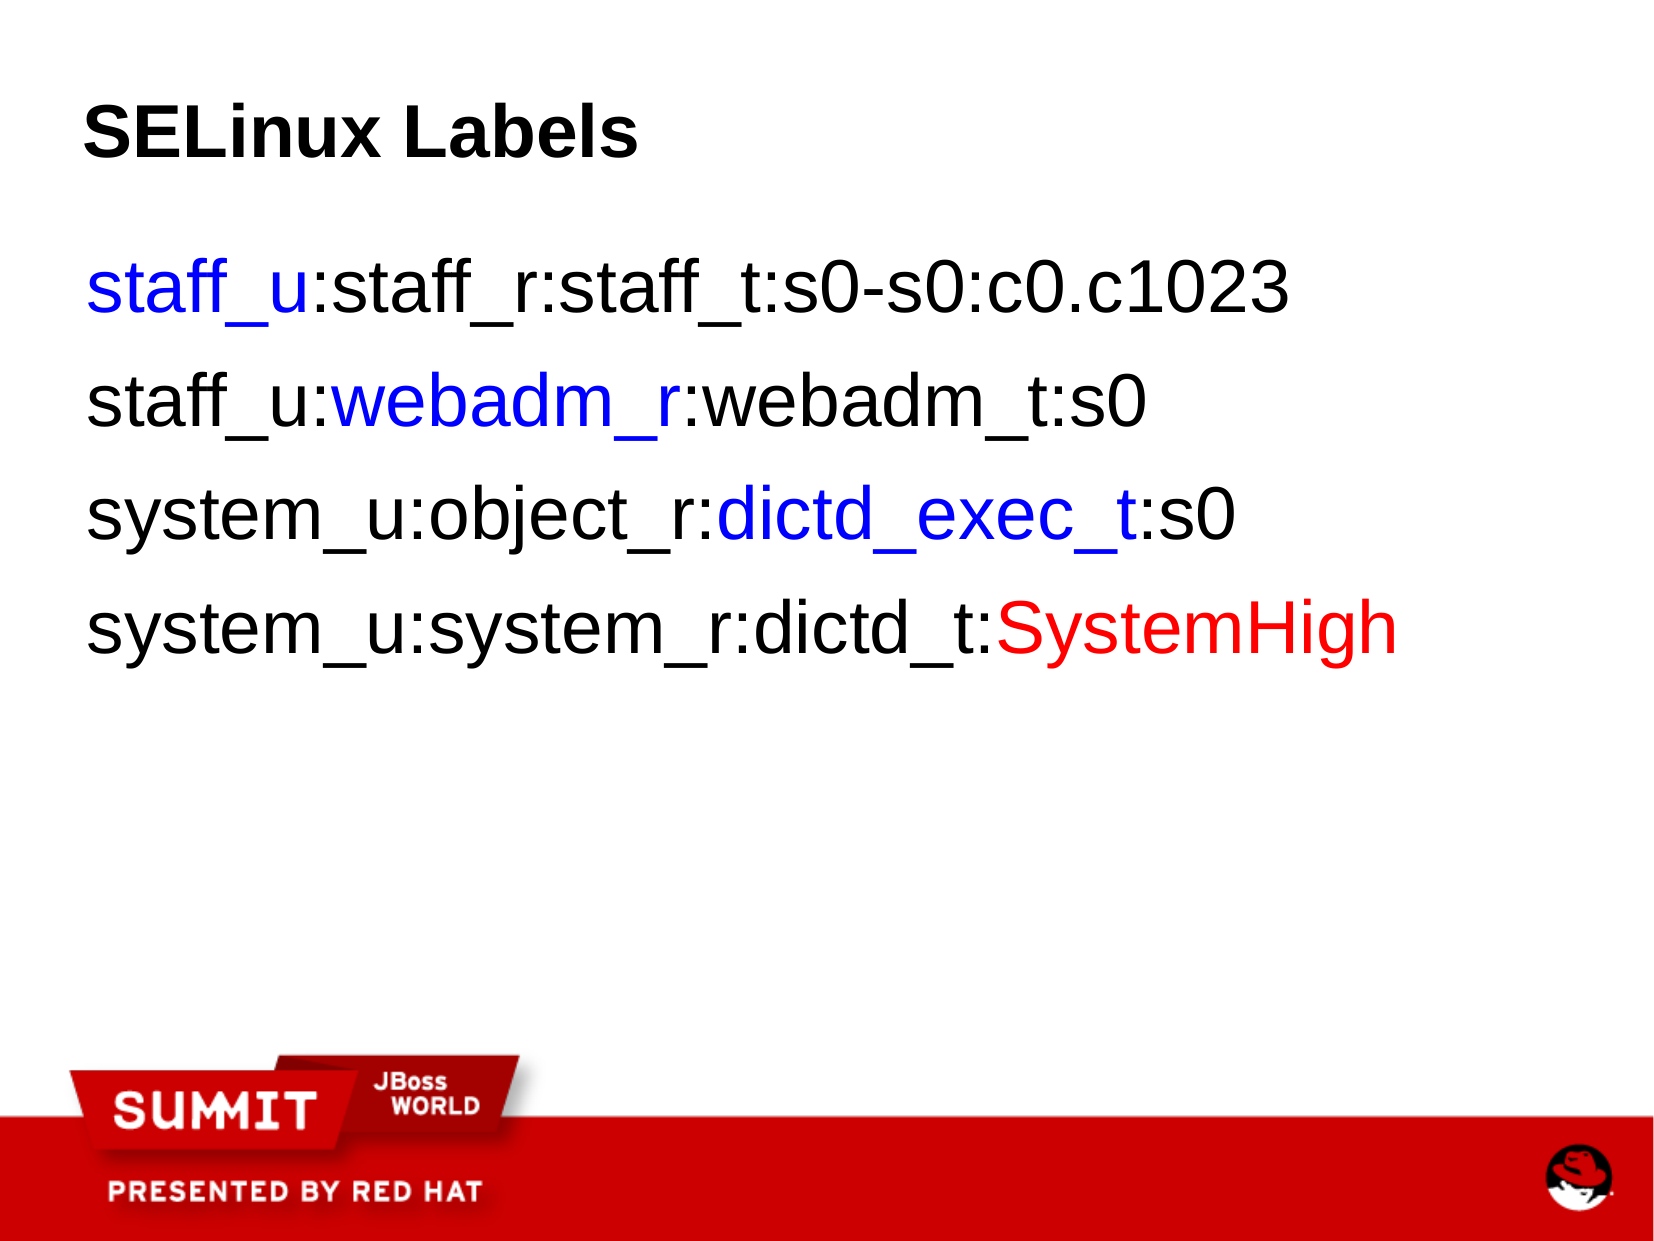

# SELinux Labels
staff_u:staff_r:staff_t:s0-s0:c0.c1023
staff_u:webadm_r:webadm_t:s0
system_u:object_r:dictd_exec_t:s0
system_u:system_r:dictd_t:SystemHigh